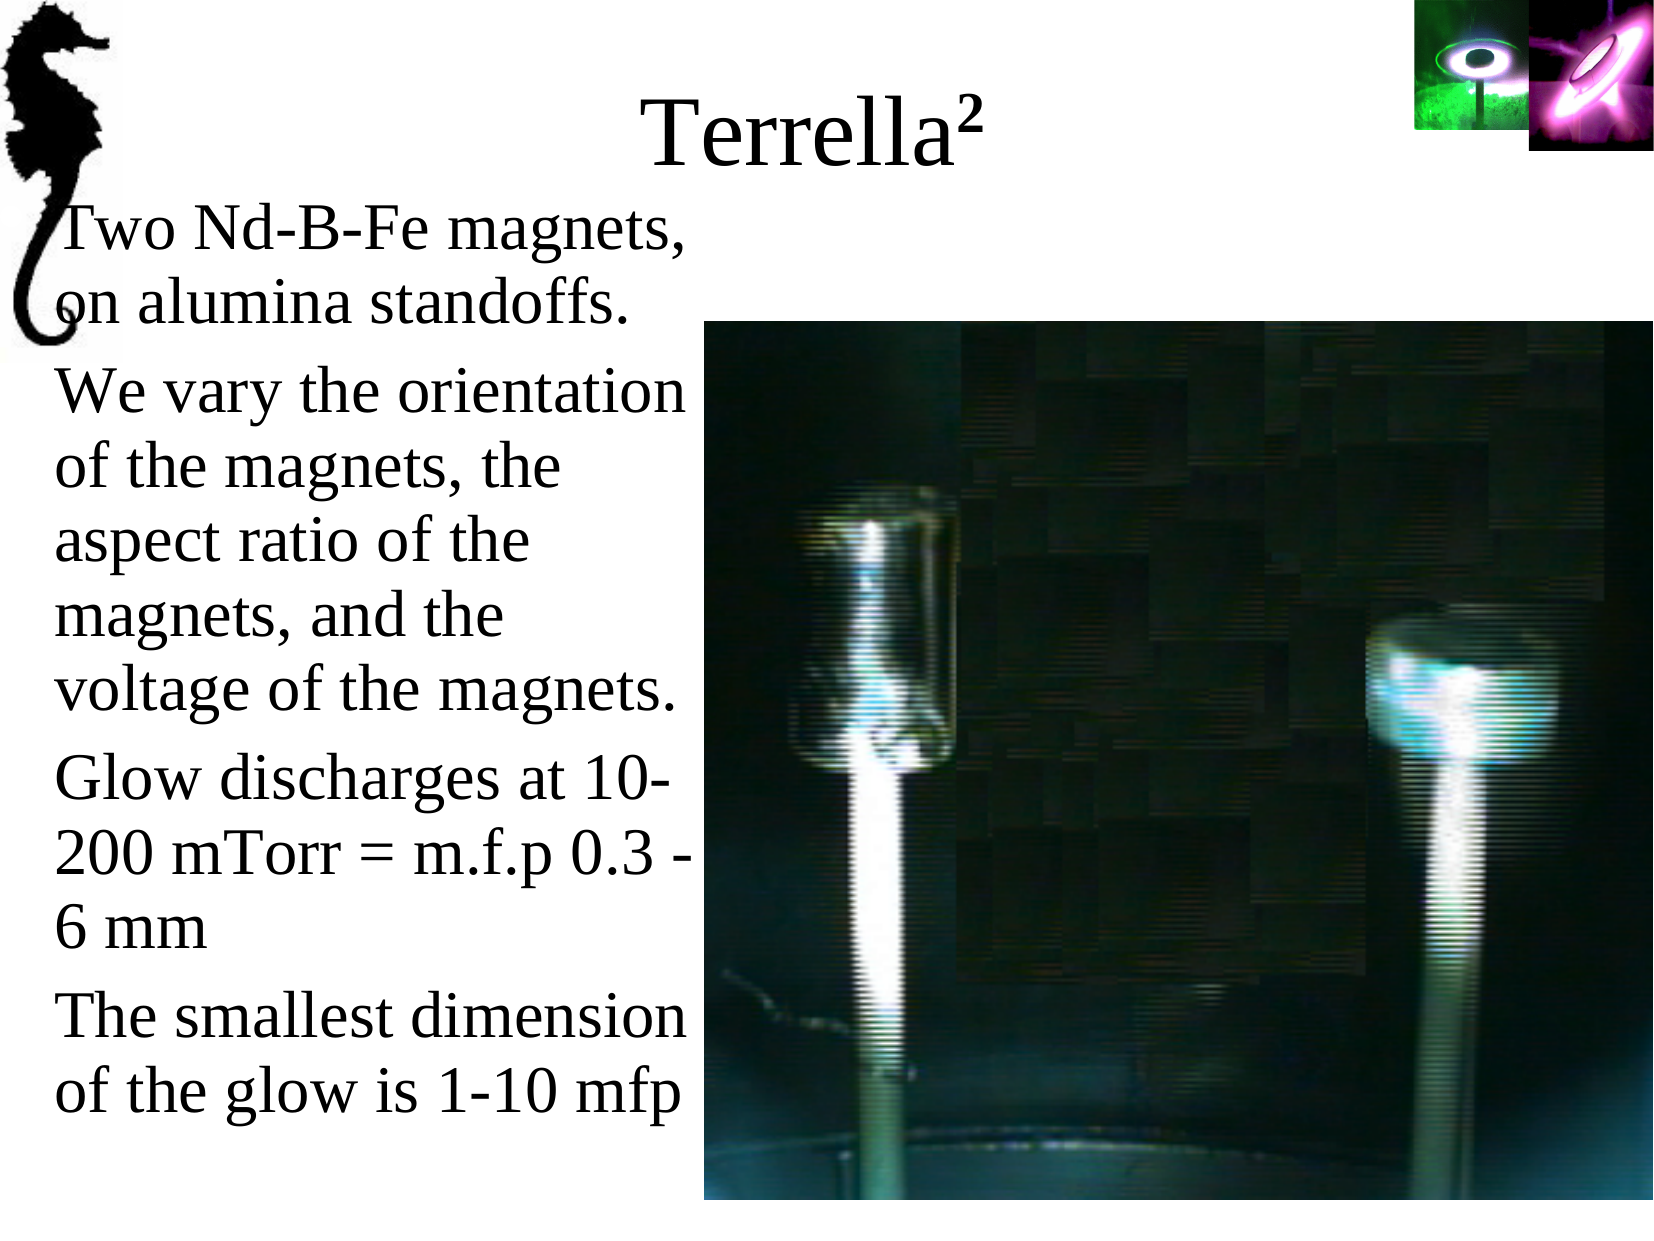

# Terrella2
Two Nd-B-Fe magnets, on alumina standoffs.
We vary the orientation of the magnets, the aspect ratio of the magnets, and the voltage of the magnets.
Glow discharges at 10-200 mTorr = m.f.p 0.3 - 6 mm
The smallest dimension of the glow is 1-10 mfp